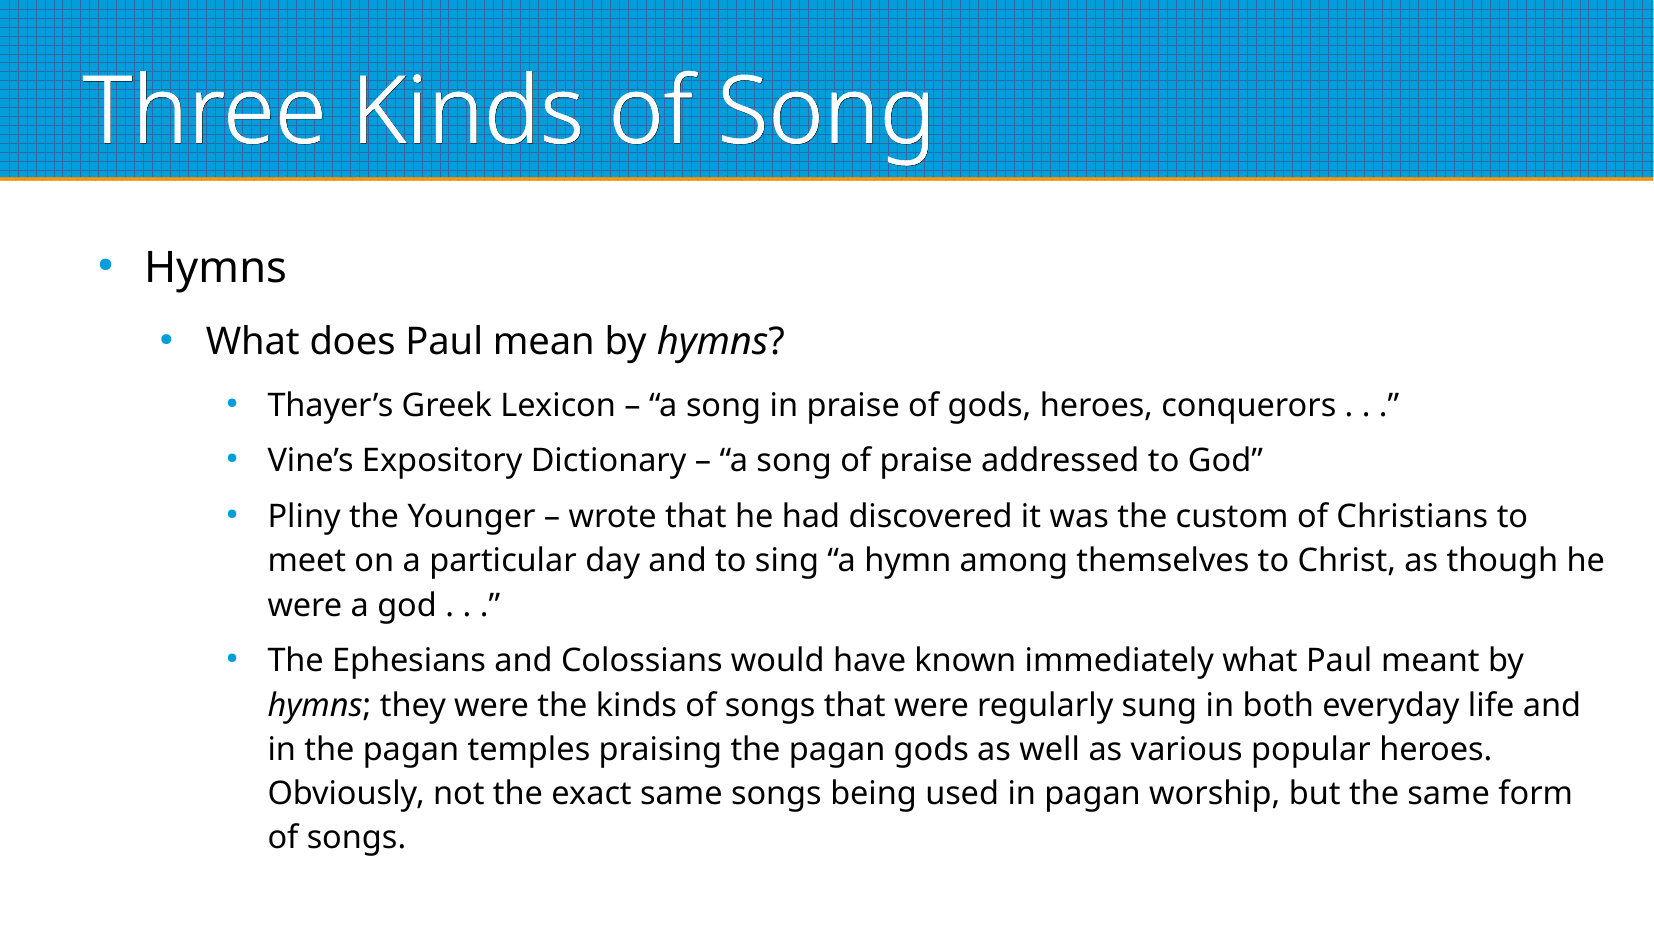

# Three Kinds of Song
Hymns
What does Paul mean by hymns?
Thayer’s Greek Lexicon – “a song in praise of gods, heroes, conquerors . . .”
Vine’s Expository Dictionary – “a song of praise addressed to God”
Pliny the Younger – wrote that he had discovered it was the custom of Christians to meet on a particular day and to sing “a hymn among themselves to Christ, as though he were a god . . .”
The Ephesians and Colossians would have known immediately what Paul meant by hymns; they were the kinds of songs that were regularly sung in both everyday life and in the pagan temples praising the pagan gods as well as various popular heroes. Obviously, not the exact same songs being used in pagan worship, but the same form of songs.